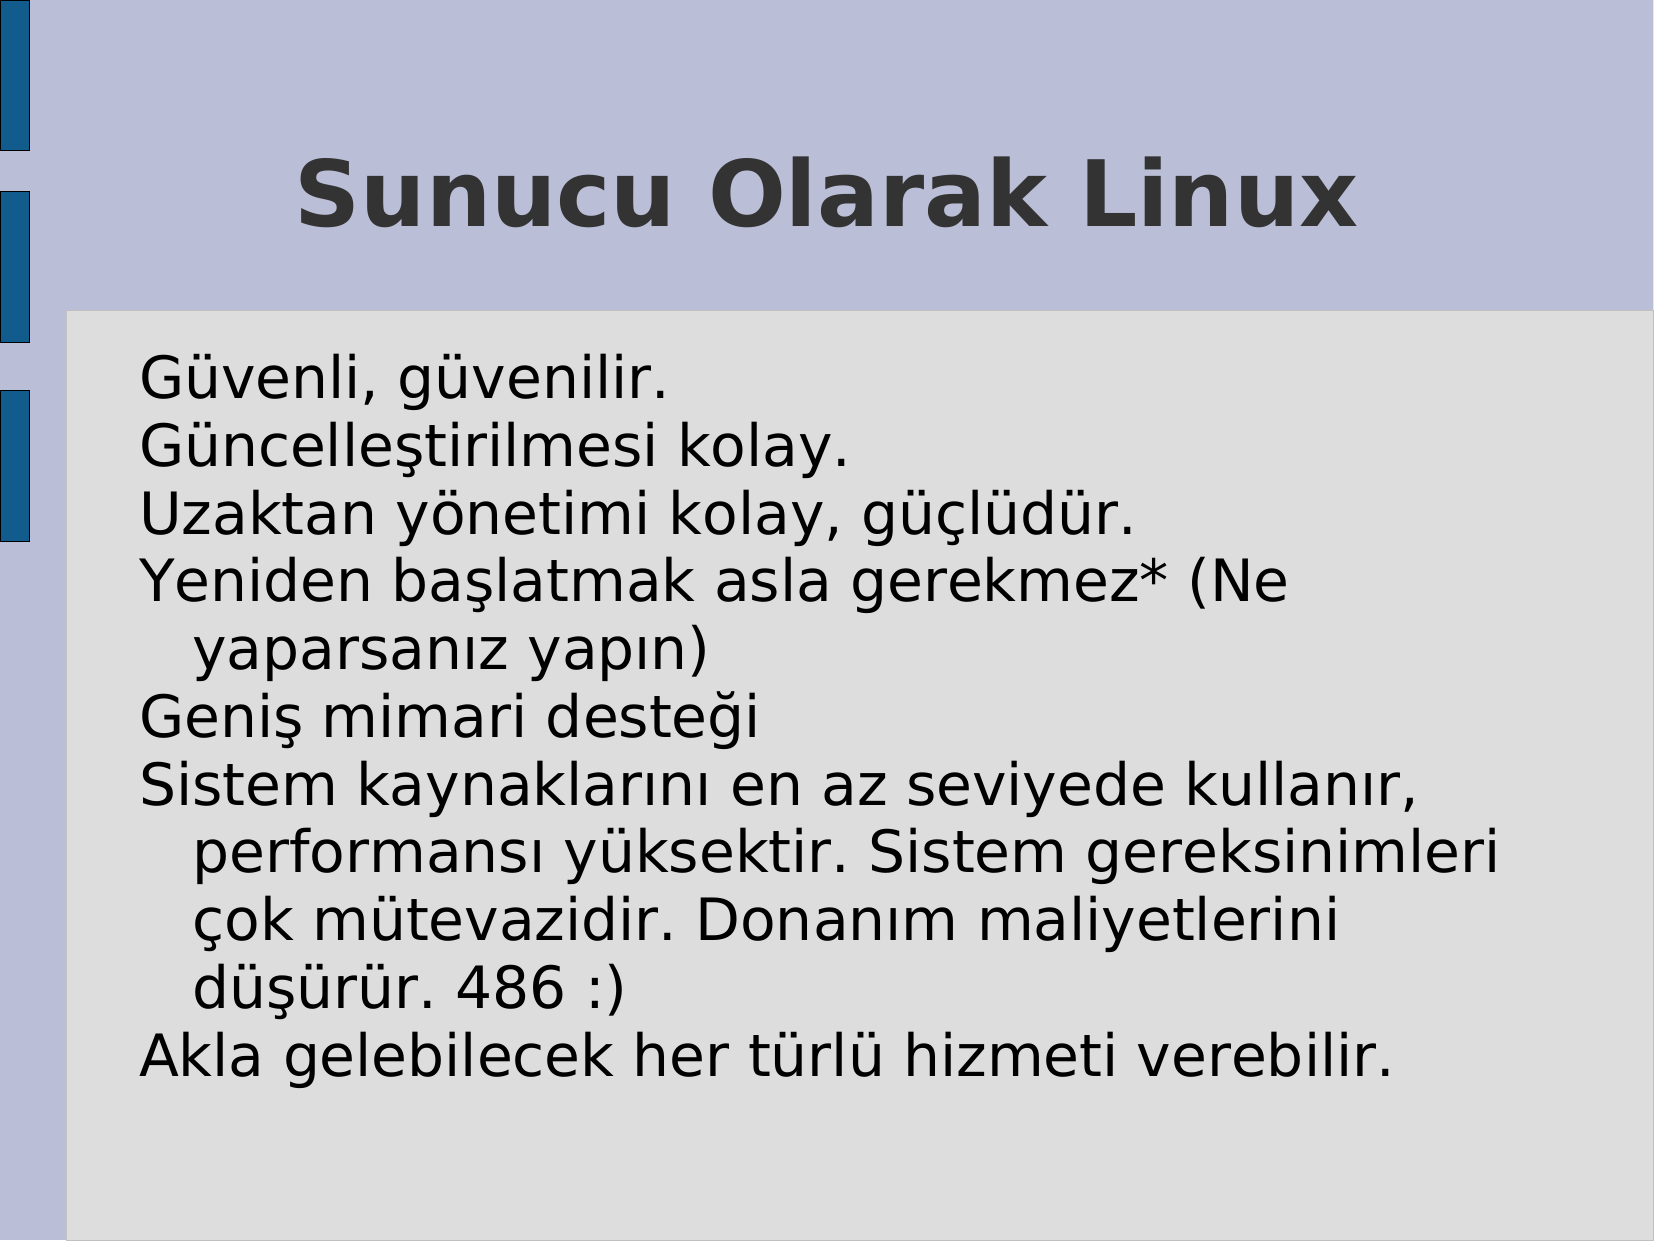

# Sunucu Olarak Linux
Güvenli, güvenilir.
Güncelleştirilmesi kolay.
Uzaktan yönetimi kolay, güçlüdür.
Yeniden başlatmak asla gerekmez* (Ne yaparsanız yapın)
Geniş mimari desteği
Sistem kaynaklarını en az seviyede kullanır, performansı yüksektir. Sistem gereksinimleri çok mütevazidir. Donanım maliyetlerini düşürür. 486 :)
Akla gelebilecek her türlü hizmeti verebilir.